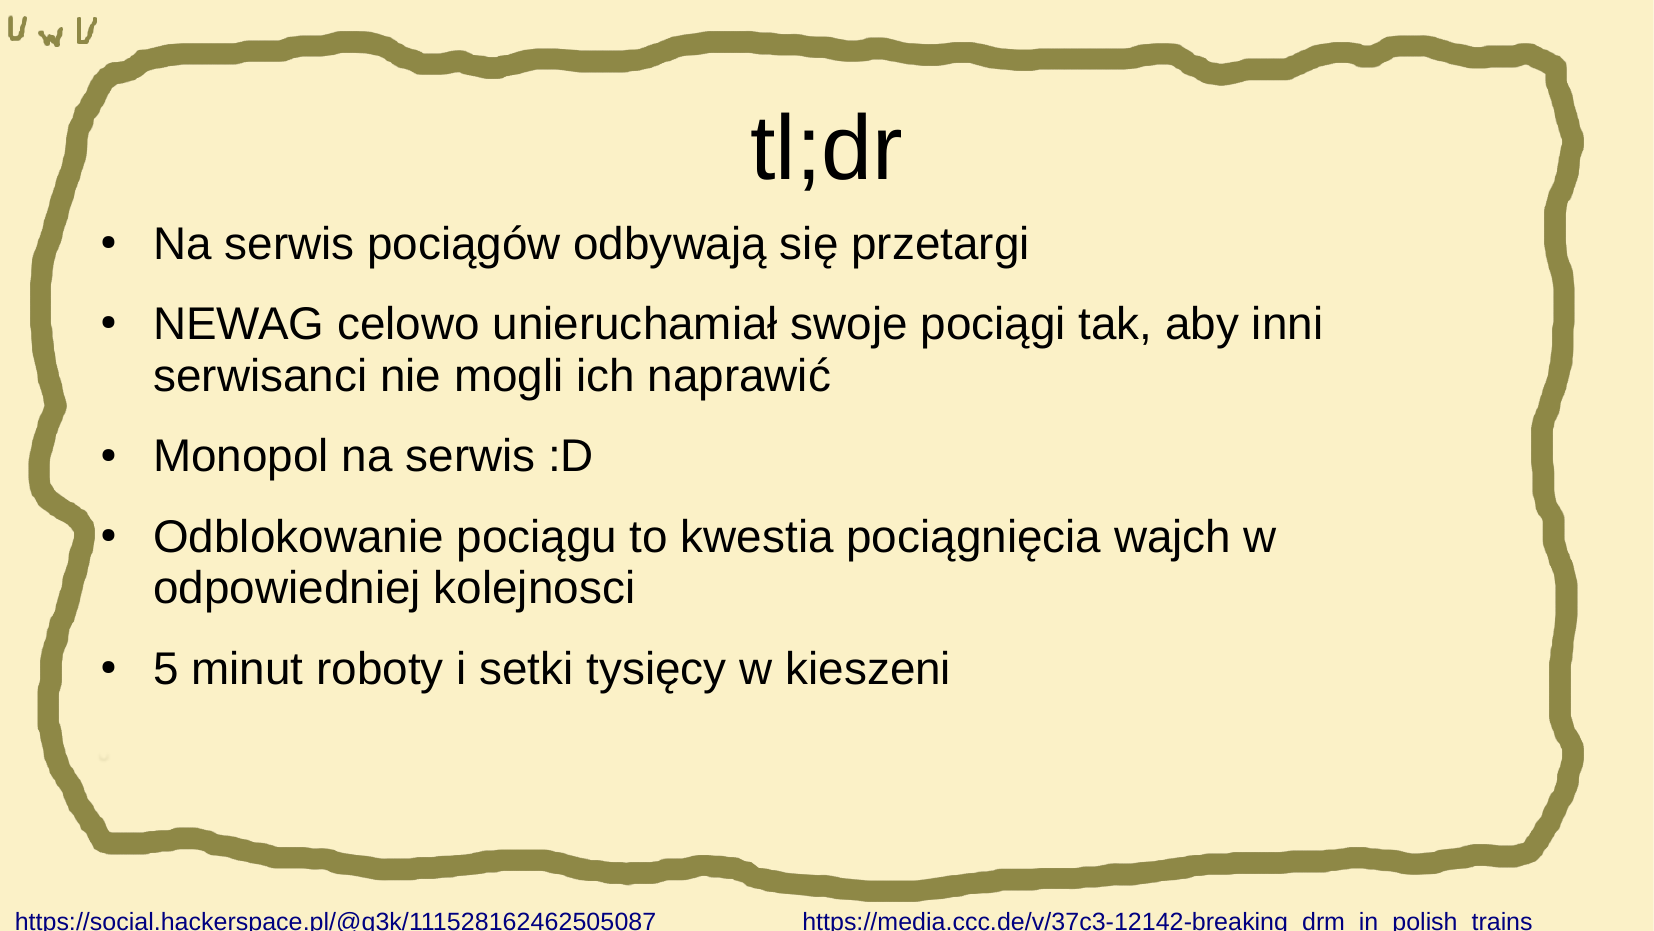

# tl;dr
Na serwis pociągów odbywają się przetargi
NEWAG celowo unieruchamiał swoje pociągi tak, aby inni serwisanci nie mogli ich naprawić
Monopol na serwis :D
Odblokowanie pociągu to kwestia pociągnięcia wajch w odpowiedniej kolejnosci
5 minut roboty i setki tysięcy w kieszeni
https://social.hackerspace.pl/@q3k/111528162462505087
https://media.ccc.de/v/37c3-12142-breaking_drm_in_polish_trains